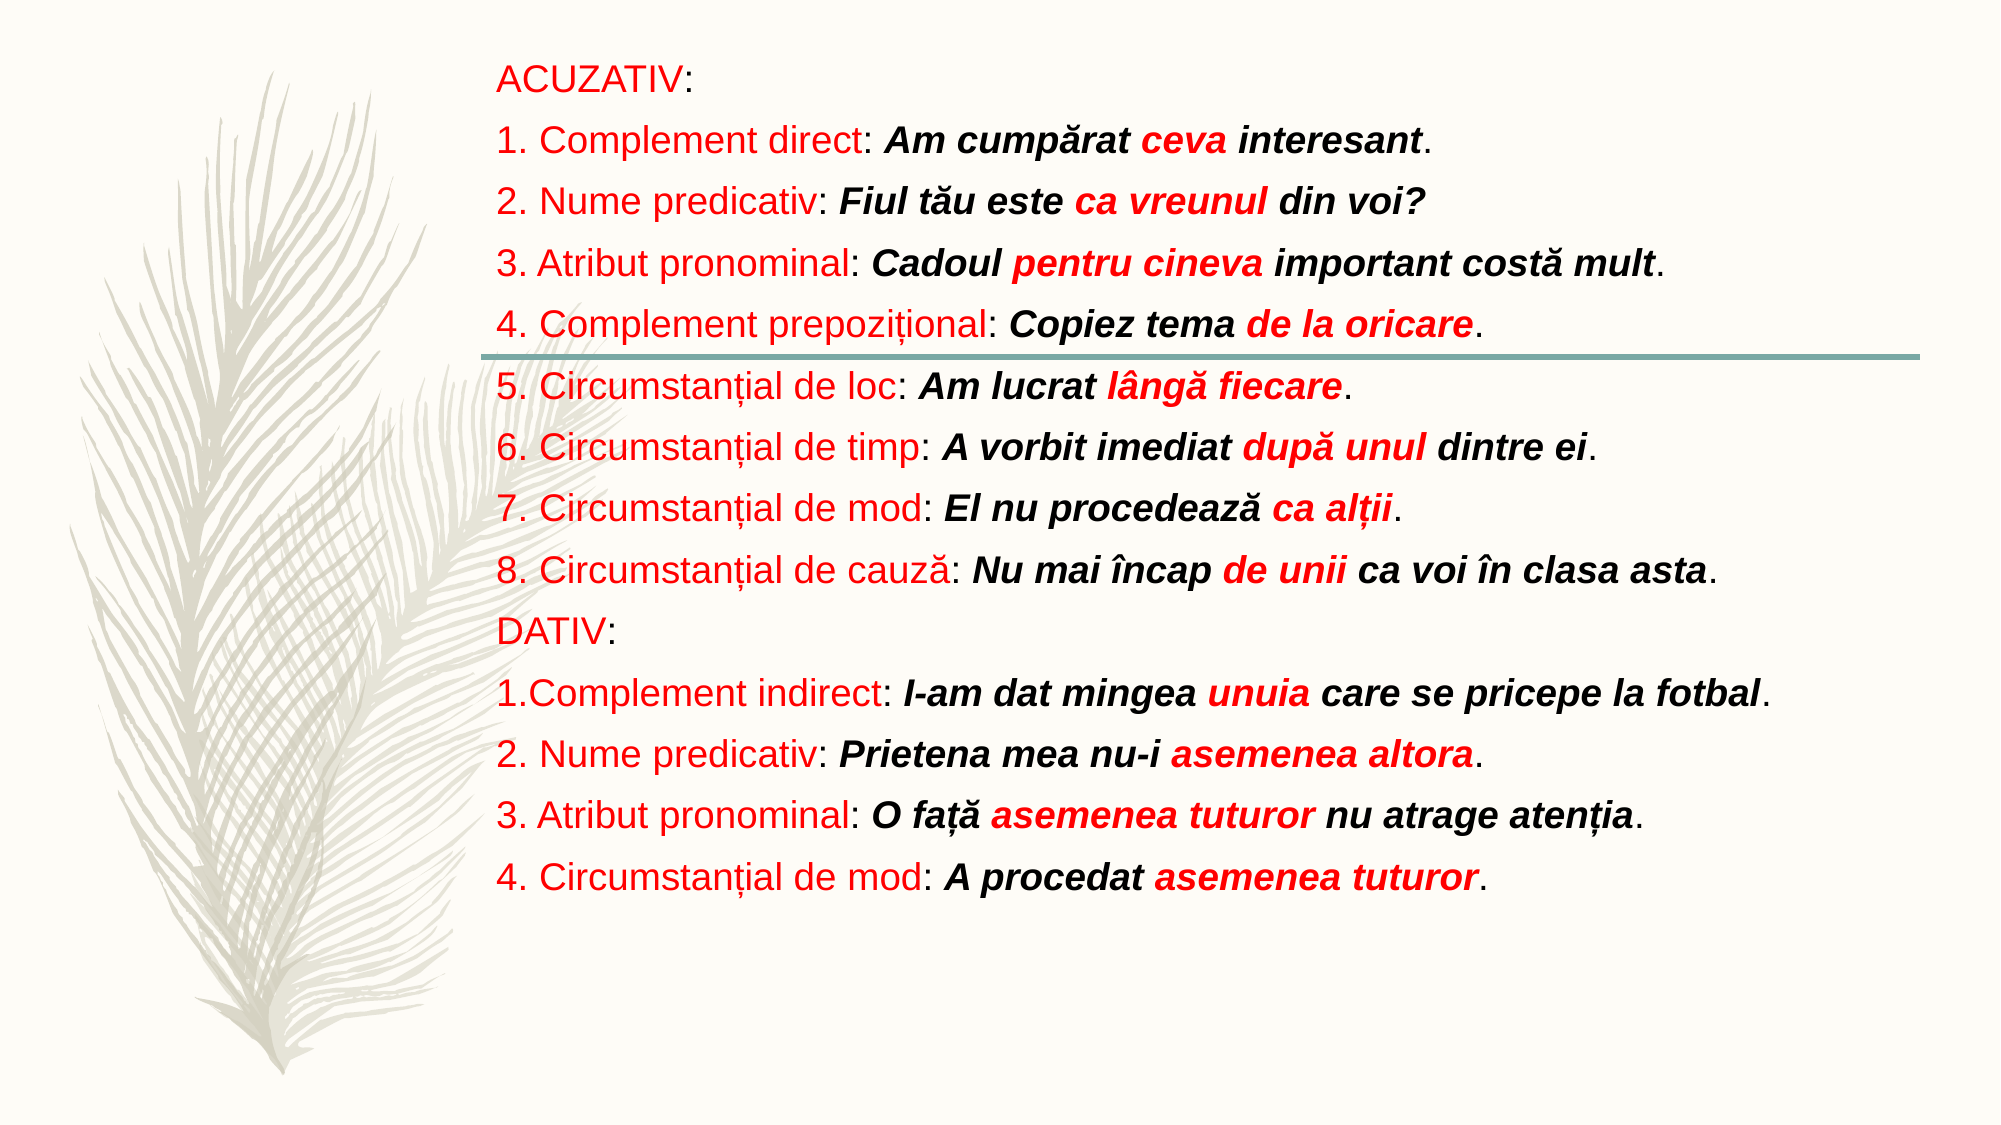

# ACUZATIV:
1. Complement direct: Am cumpărat ceva interesant.
2. Nume predicativ: Fiul tău este ca vreunul din voi?
3. Atribut pronominal: Cadoul pentru cineva important costă mult.
4. Complement prepozițional: Copiez tema de la oricare.
5. Circumstanțial de loc: Am lucrat lângă fiecare.
6. Circumstanțial de timp: A vorbit imediat după unul dintre ei.
7. Circumstanțial de mod: El nu procedează ca alții.
8. Circumstanțial de cauză: Nu mai încap de unii ca voi în clasa asta.
DATIV:
1.Complement indirect: I-am dat mingea unuia care se pricepe la fotbal.
2. Nume predicativ: Prietena mea nu-i asemenea altora.
3. Atribut pronominal: O față asemenea tuturor nu atrage atenția.
4. Circumstanțial de mod: A procedat asemenea tuturor.